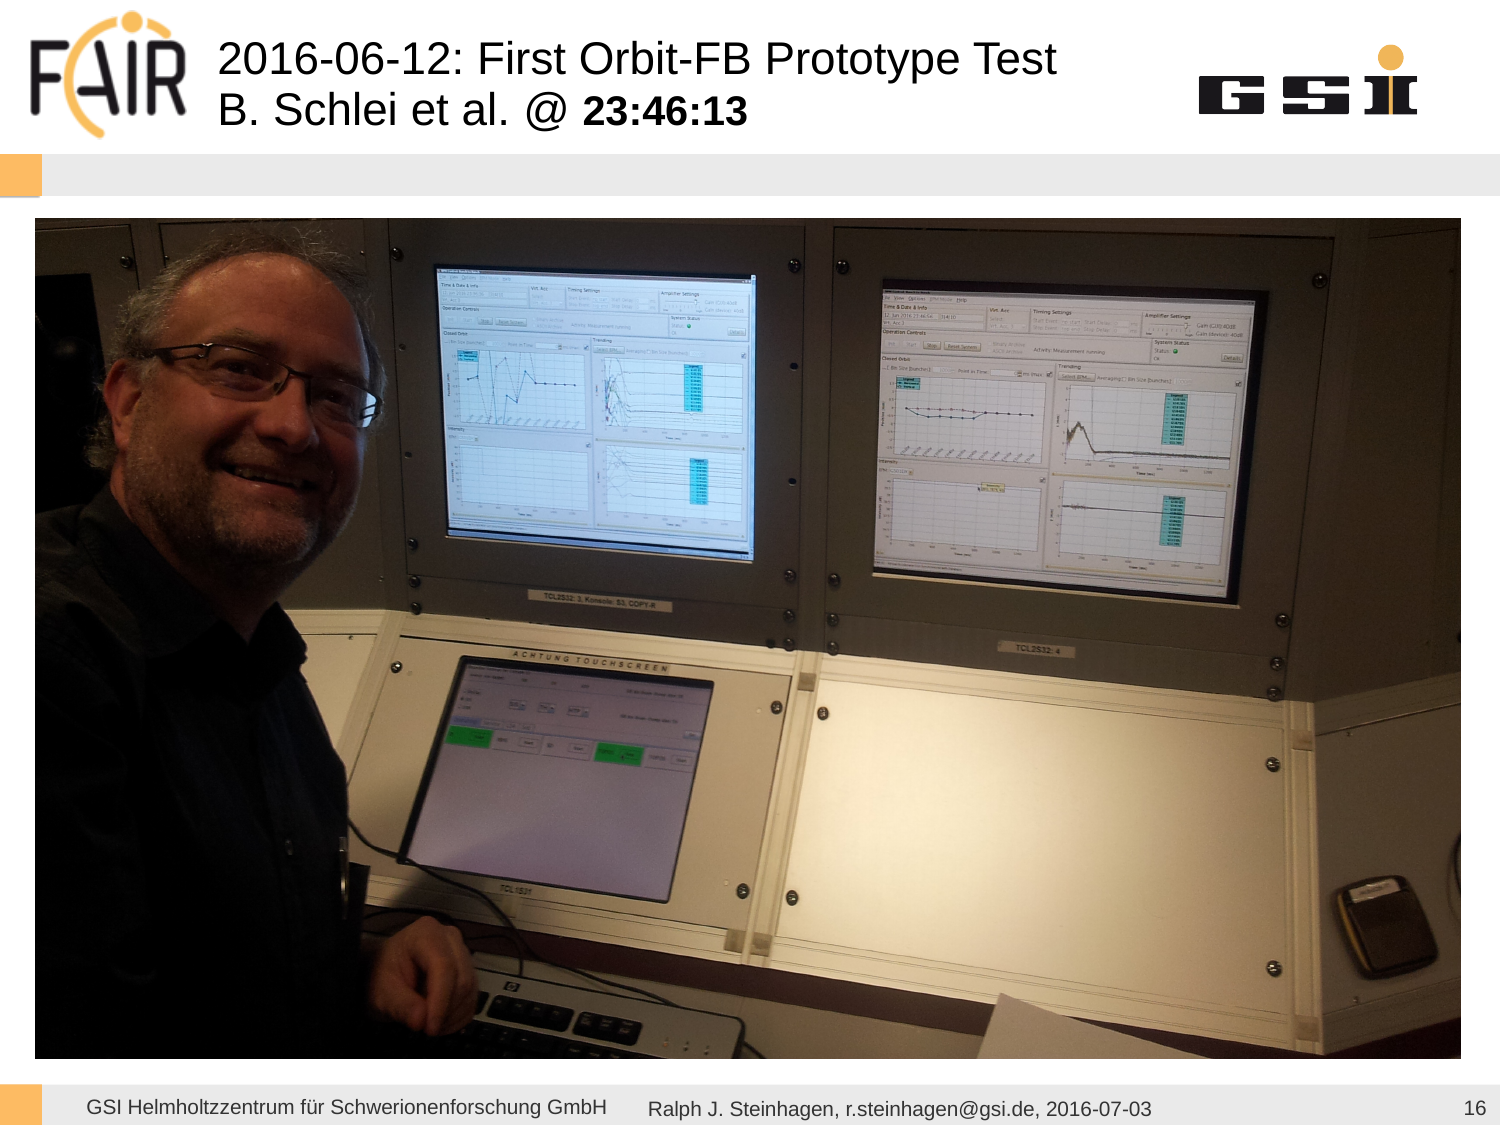

# 2016-06-12: First Orbit-FB Prototype Test B. Schlei et al. @ 23:46:13